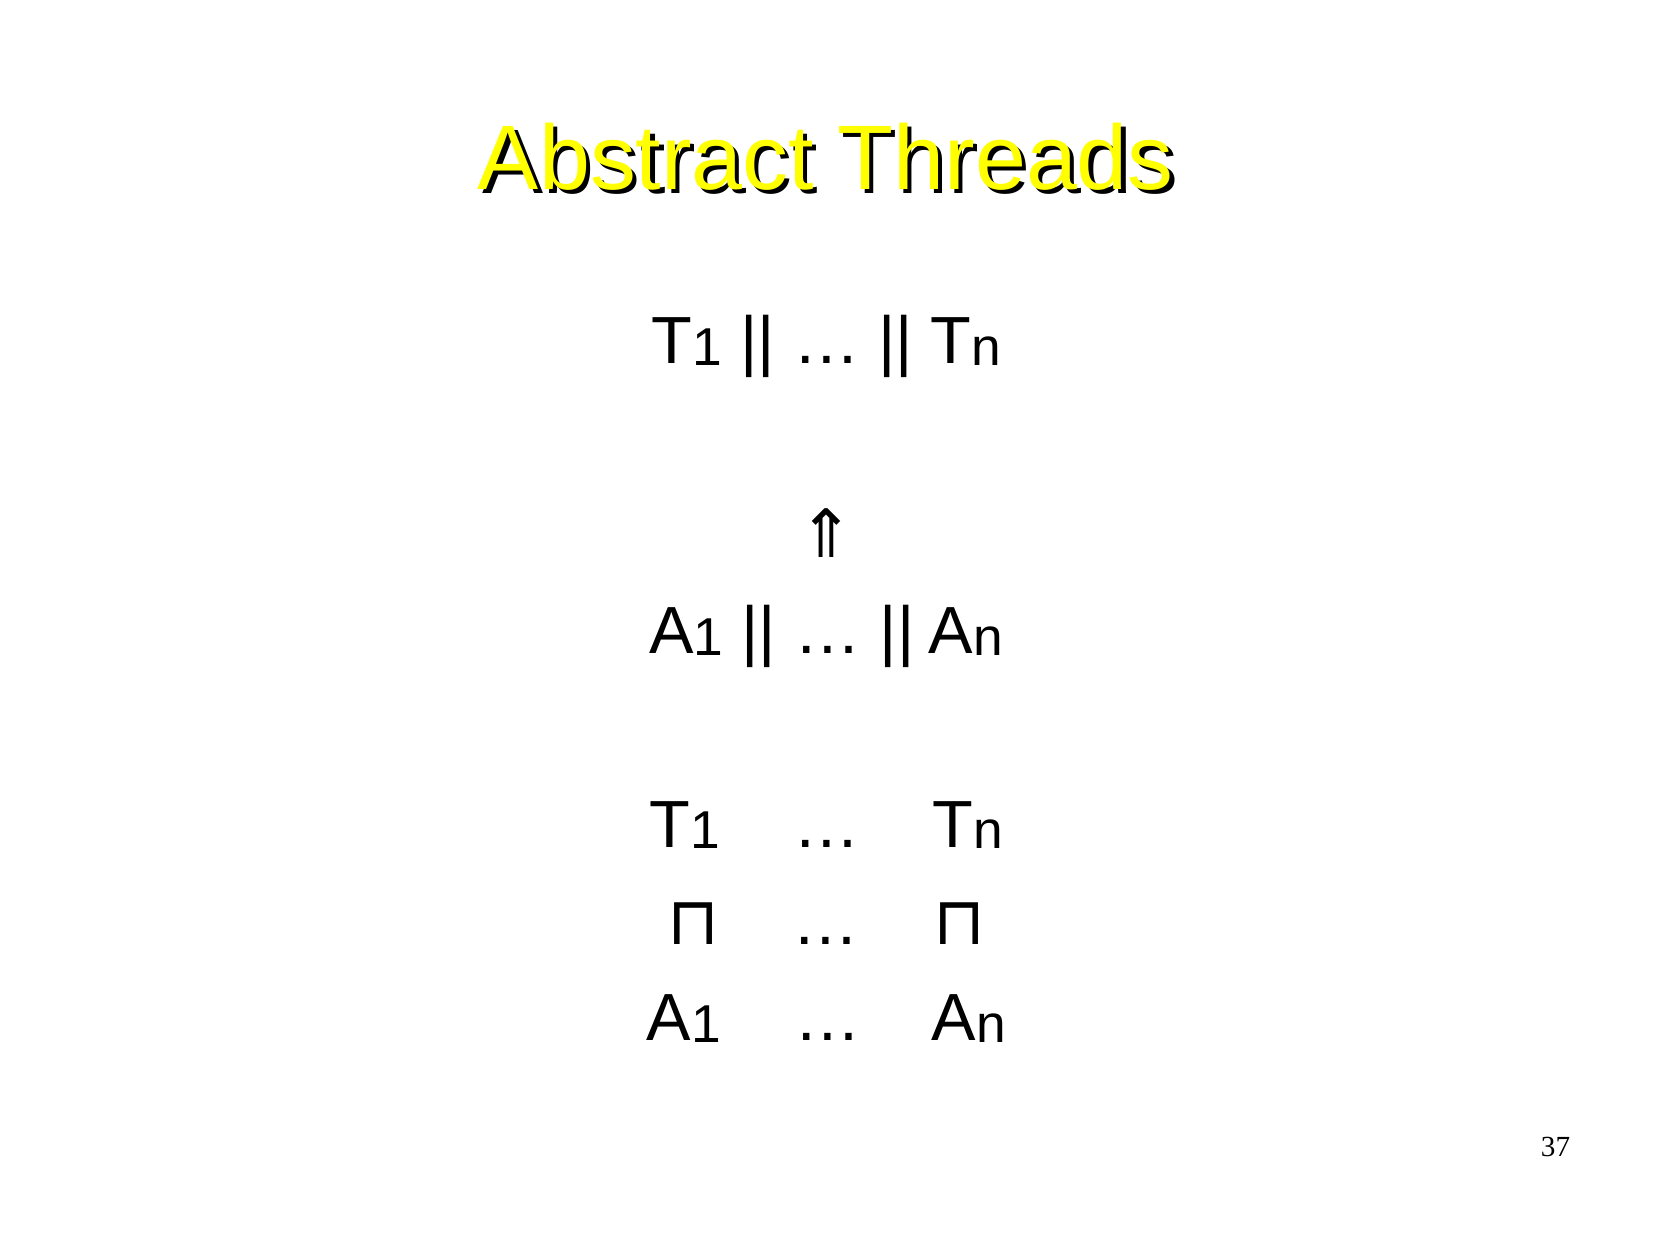

# Abstract Threads
T1 || … || Tn
⇑
A1 || … || An
T1 … Tn
⊓ … ⊓
A1 … An
37